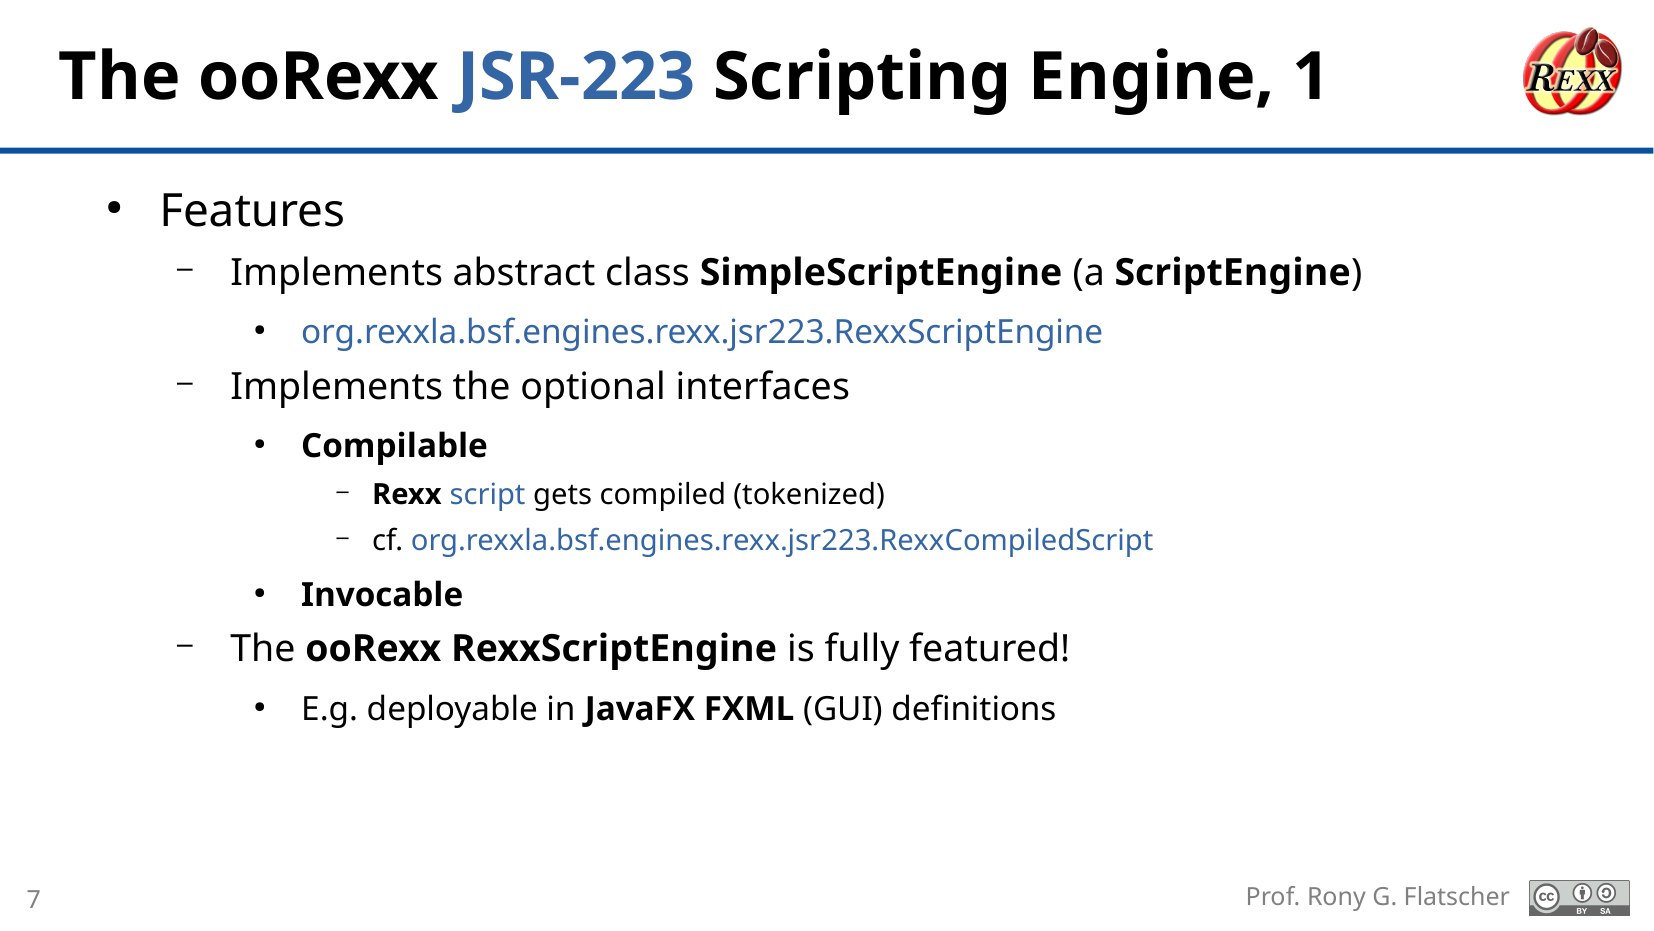

# The ooRexx JSR-223 Scripting Engine, 1
Features
Implements abstract class SimpleScriptEngine (a ScriptEngine)
org.rexxla.bsf.engines.rexx.jsr223.RexxScriptEngine
Implements the optional interfaces
Compilable
Rexx script gets compiled (tokenized)
cf. org.rexxla.bsf.engines.rexx.jsr223.RexxCompiledScript
Invocable
The ooRexx RexxScriptEngine is fully featured!
E.g. deployable in JavaFX FXML (GUI) definitions